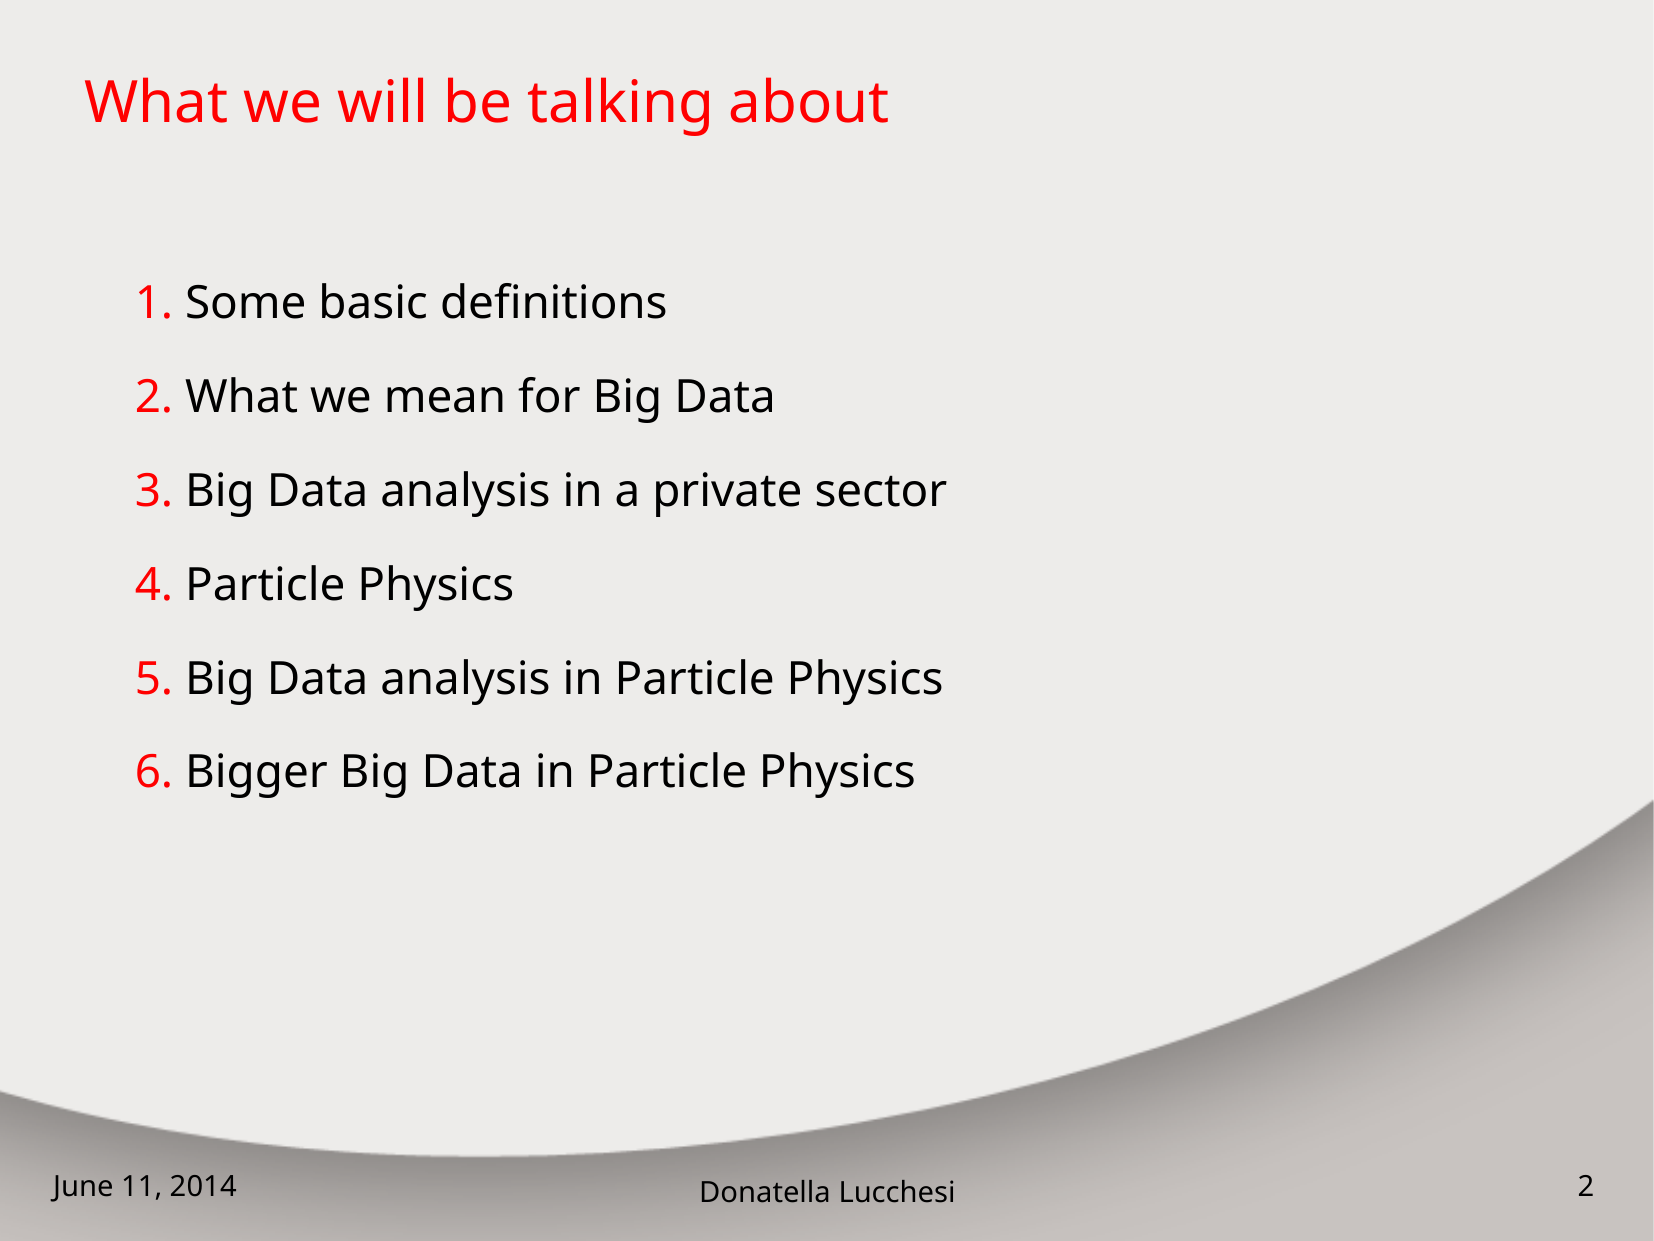

What we will be talking about
 Some basic definitions
 What we mean for Big Data
 Big Data analysis in a private sector
 Particle Physics
 Big Data analysis in Particle Physics
 Bigger Big Data in Particle Physics
June 11, 2014
2
Donatella Lucchesi